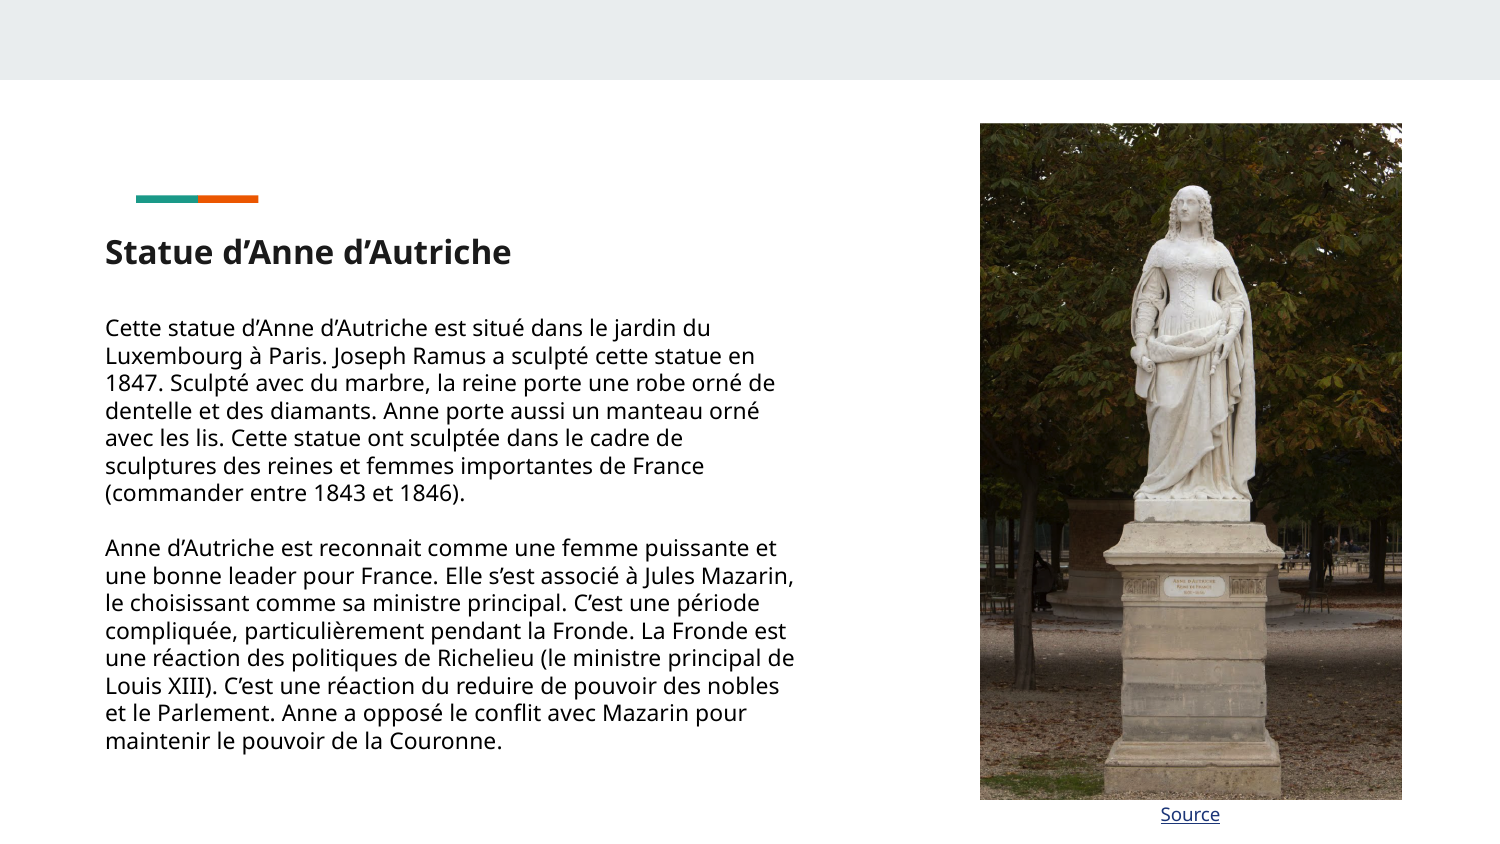

# Statue d’Anne d’Autriche
Cette statue d’Anne d’Autriche est situé dans le jardin du Luxembourg à Paris. Joseph Ramus a sculpté cette statue en 1847. Sculpté avec du marbre, la reine porte une robe orné de dentelle et des diamants. Anne porte aussi un manteau orné avec les lis. Cette statue ont sculptée dans le cadre de sculptures des reines et femmes importantes de France (commander entre 1843 et 1846).
Anne d’Autriche est reconnait comme une femme puissante et une bonne leader pour France. Elle s’est associé à Jules Mazarin, le choisissant comme sa ministre principal. C’est une période compliquée, particulièrement pendant la Fronde. La Fronde est une réaction des politiques de Richelieu (le ministre principal de Louis XIII). C’est une réaction du reduire de pouvoir des nobles et le Parlement. Anne a opposé le conflit avec Mazarin pour maintenir le pouvoir de la Couronne.
Source